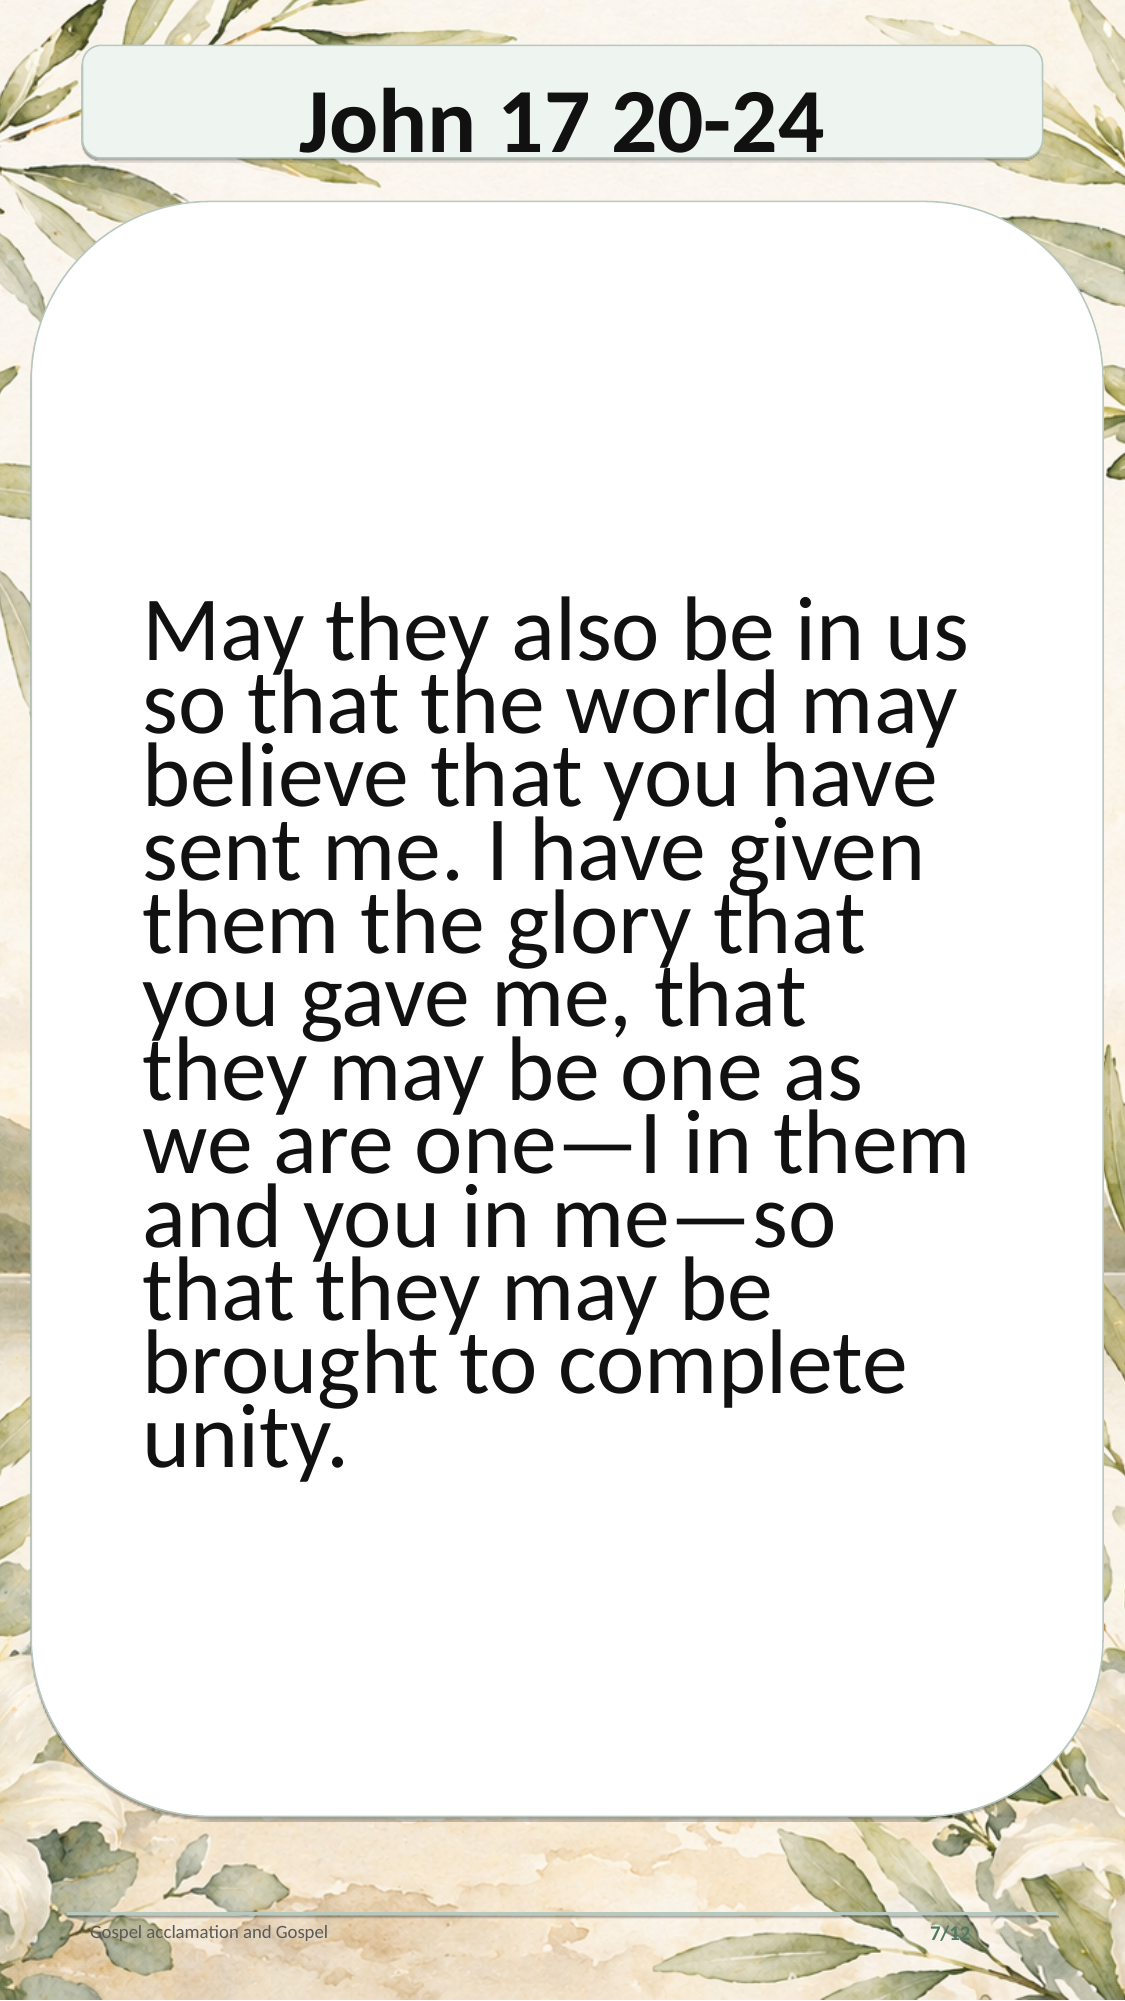

John 17 20-24
May they also be in us so that the world may believe that you have sent me. I have given them the glory that you gave me, that they may be one as we are one—I in them and you in me—so that they may be brought to complete unity.
Gospel acclamation and Gospel
7/12